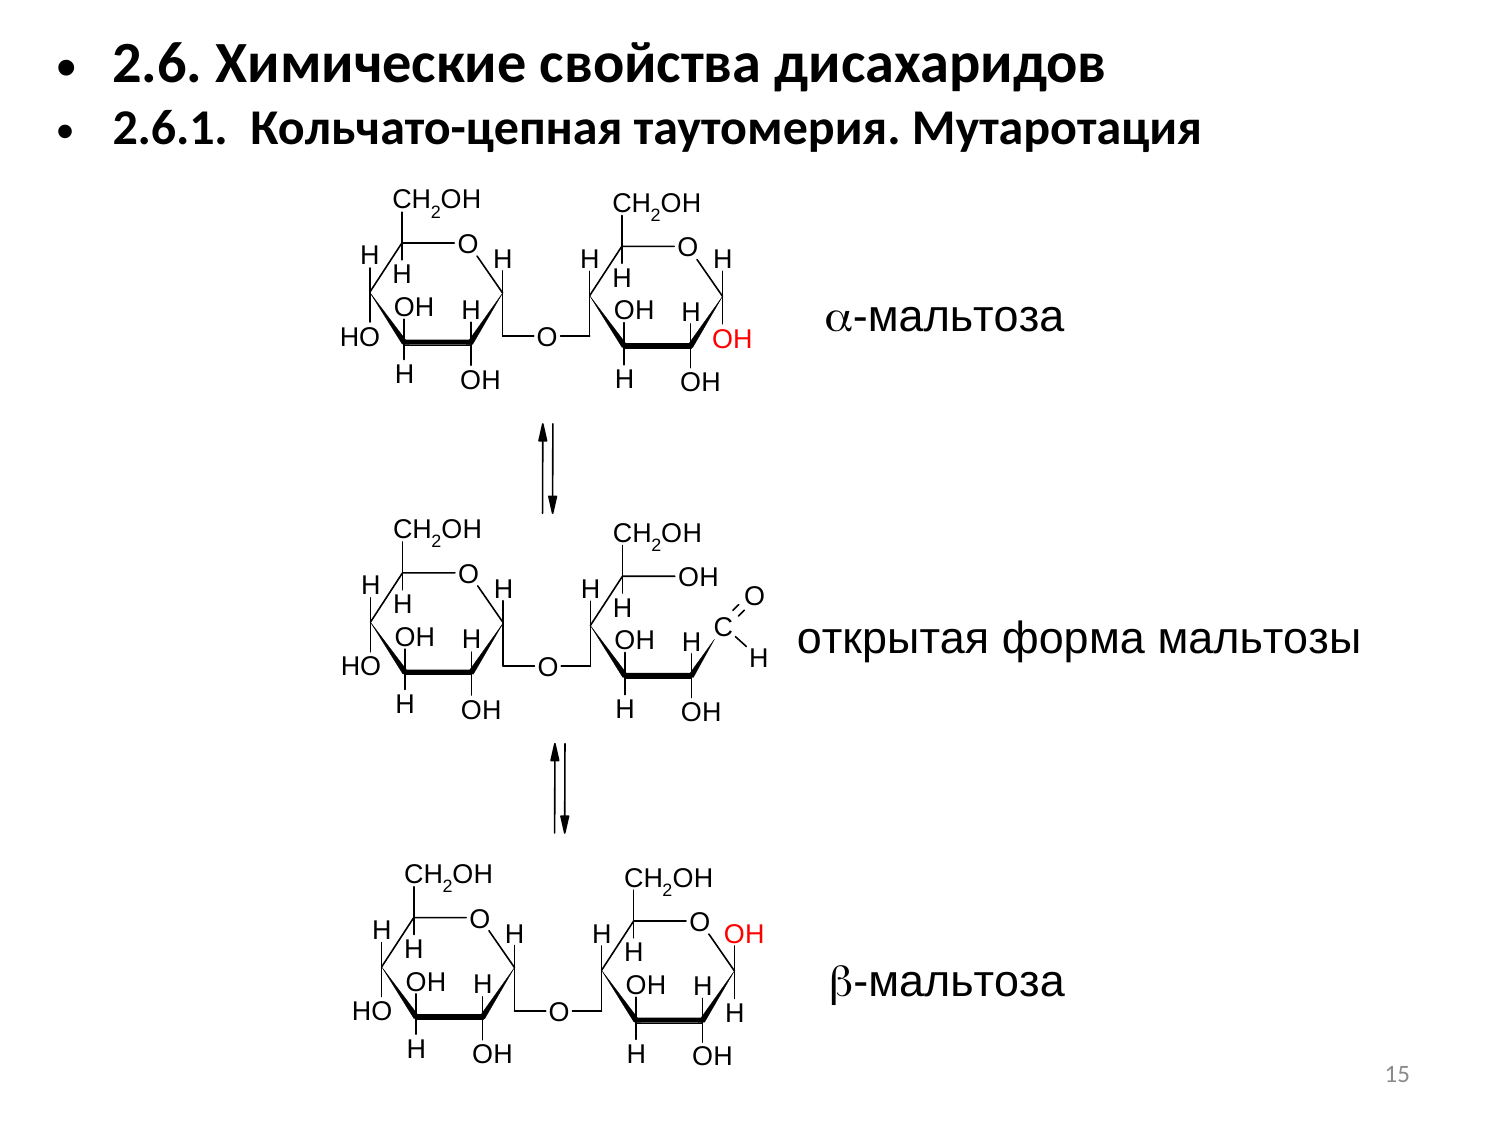

# 2.6. Химические свойства дисахаридов
2.6.1. Кольчато-цепная таутомерия. Мутаротация